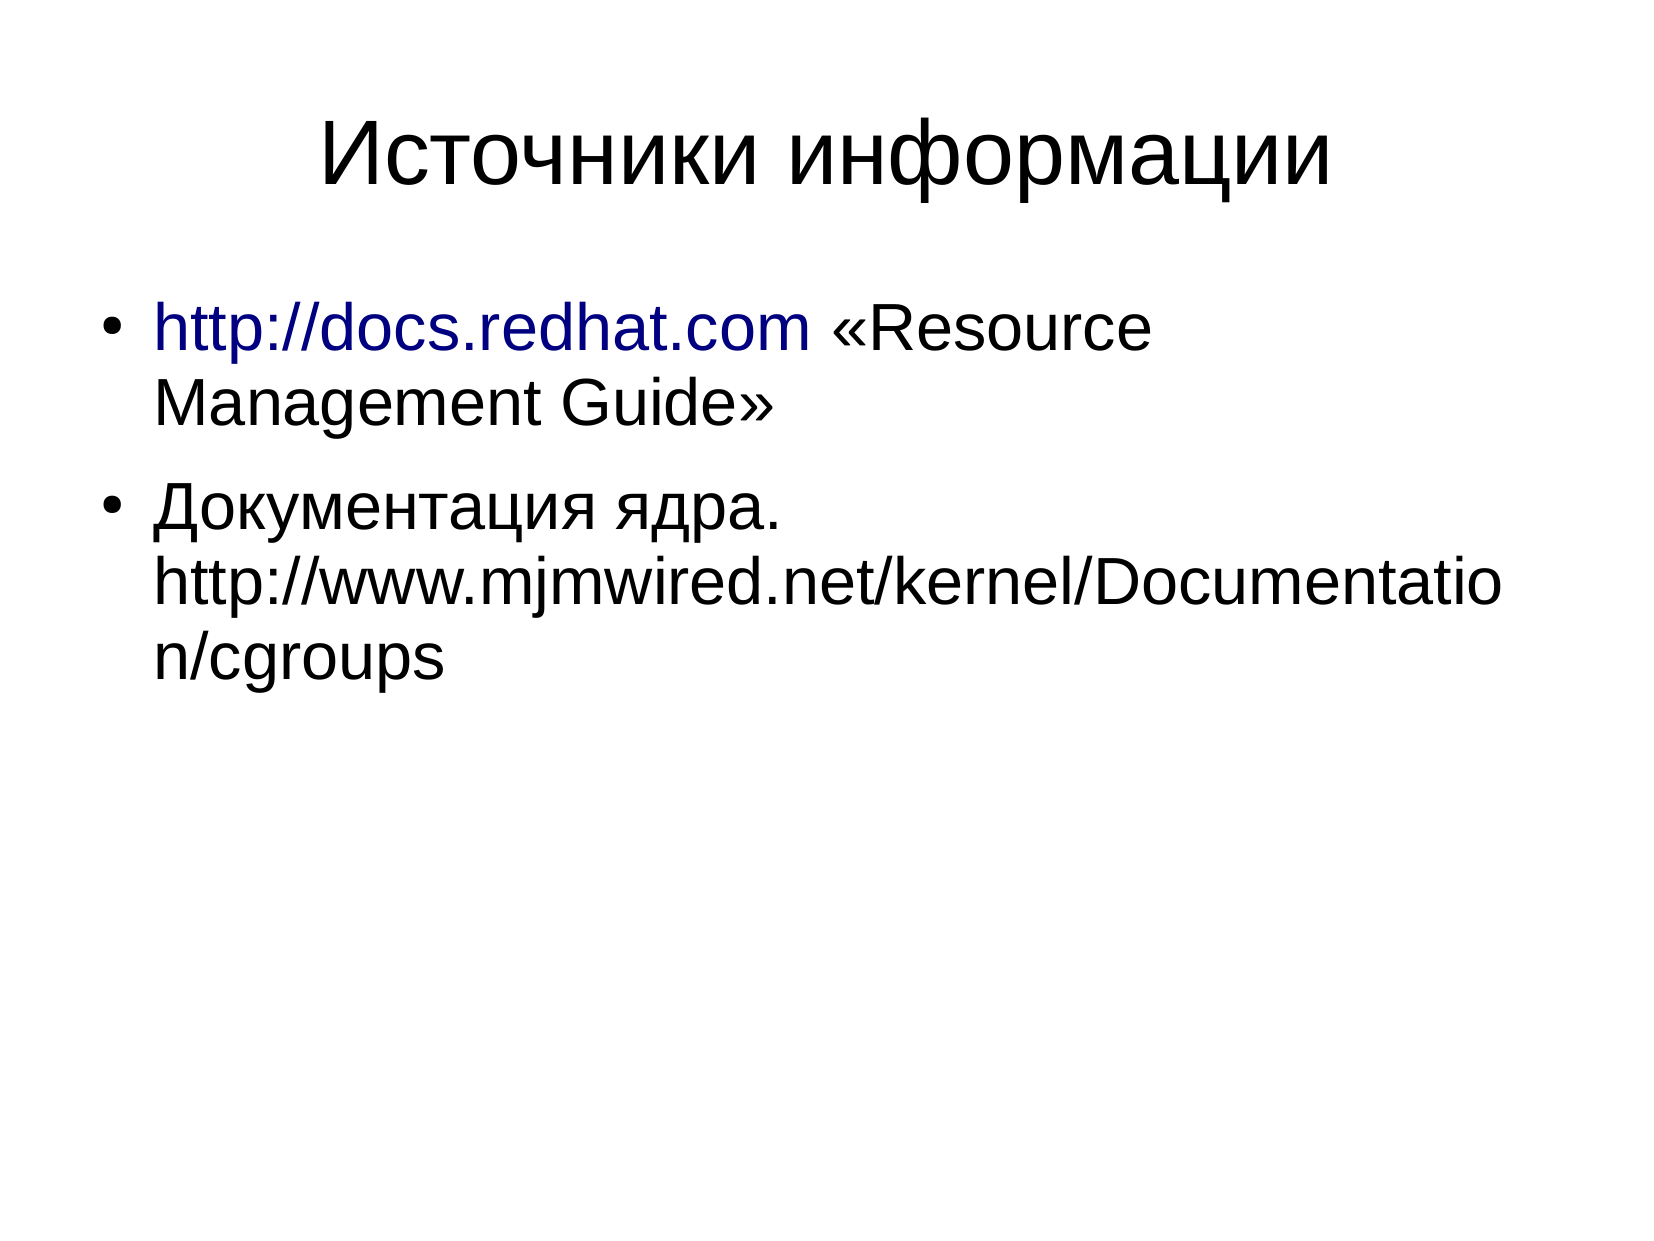

# Источники информации
http://docs.redhat.com «Resource Management Guide»
Документация ядра. http://www.mjmwired.net/kernel/Documentation/cgroups